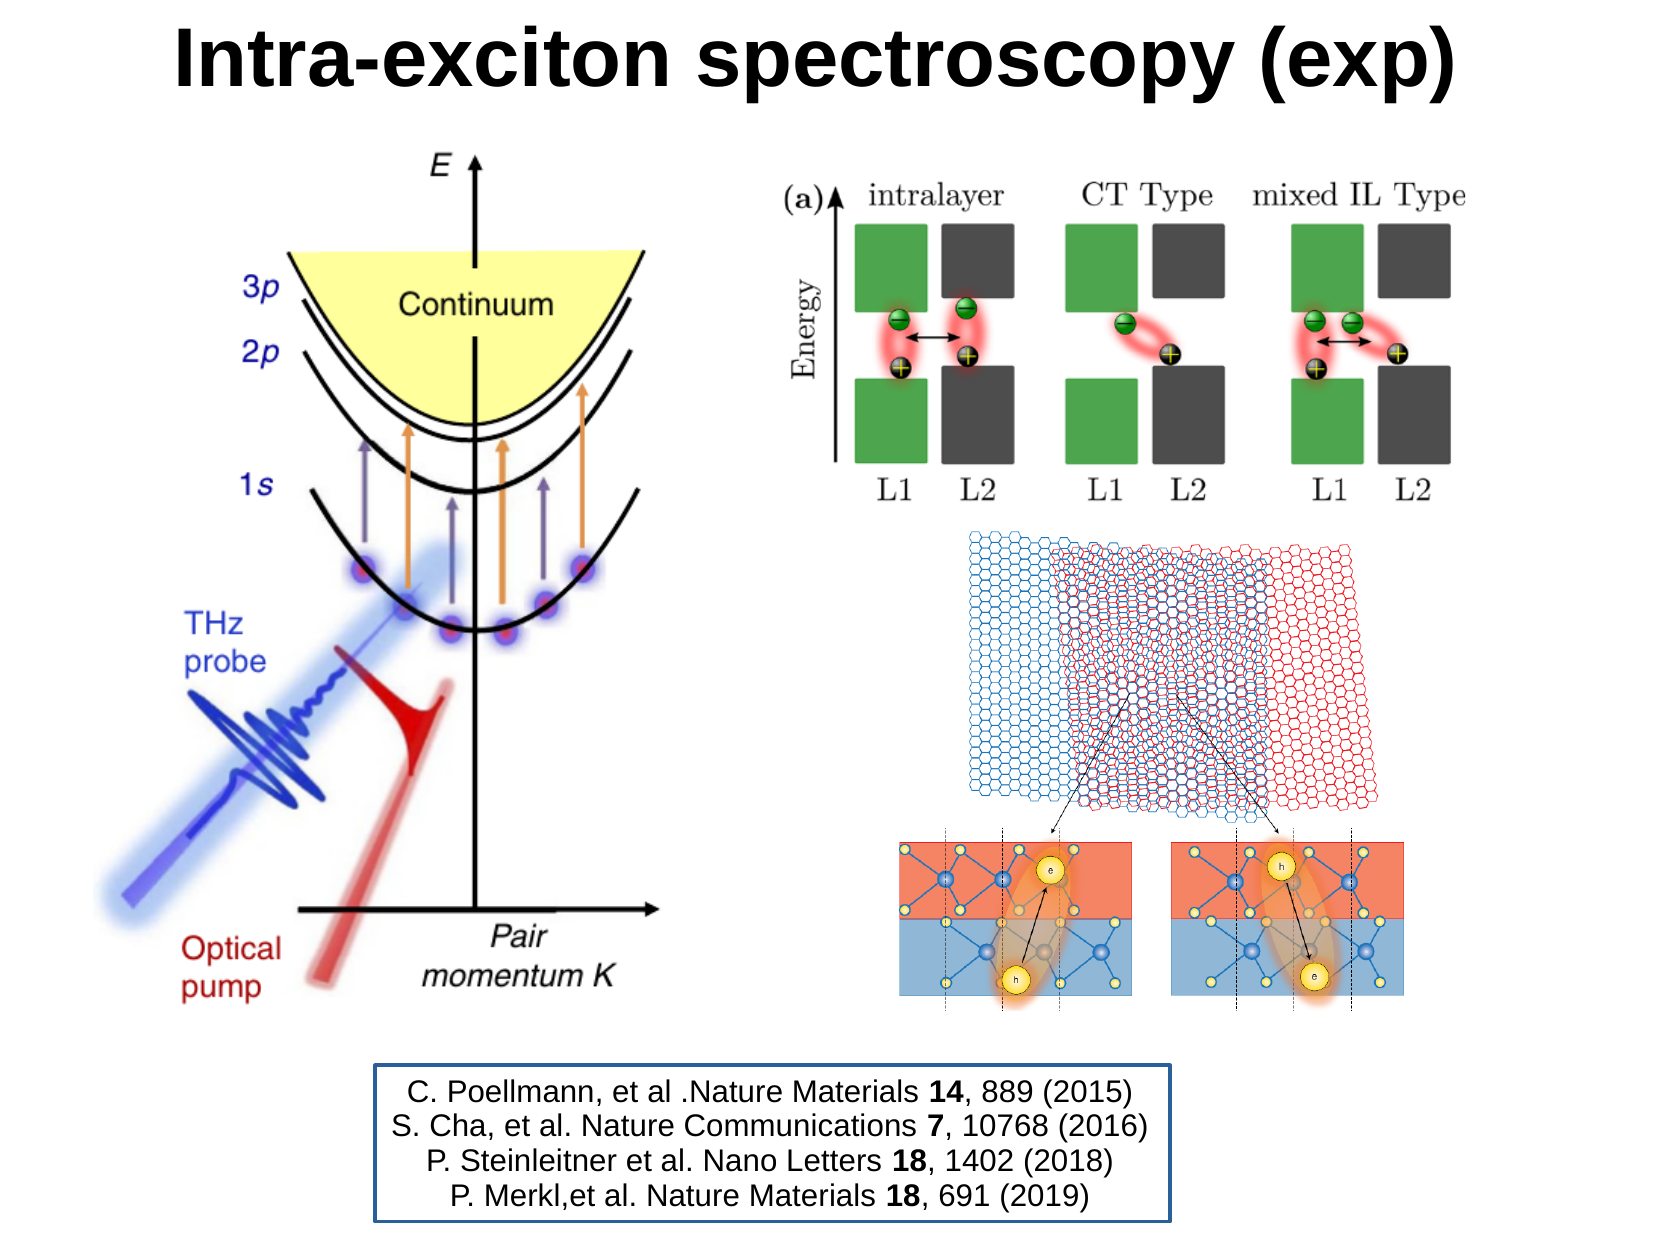

# Intra-exciton spectroscopy (exp)
C. Poellmann, et al .Nature Materials 14, 889 (2015)
S. Cha, et al. Nature Communications 7, 10768 (2016)
P. Steinleitner et al. Nano Letters 18, 1402 (2018)
P. Merkl,et al. Nature Materials 18, 691 (2019)